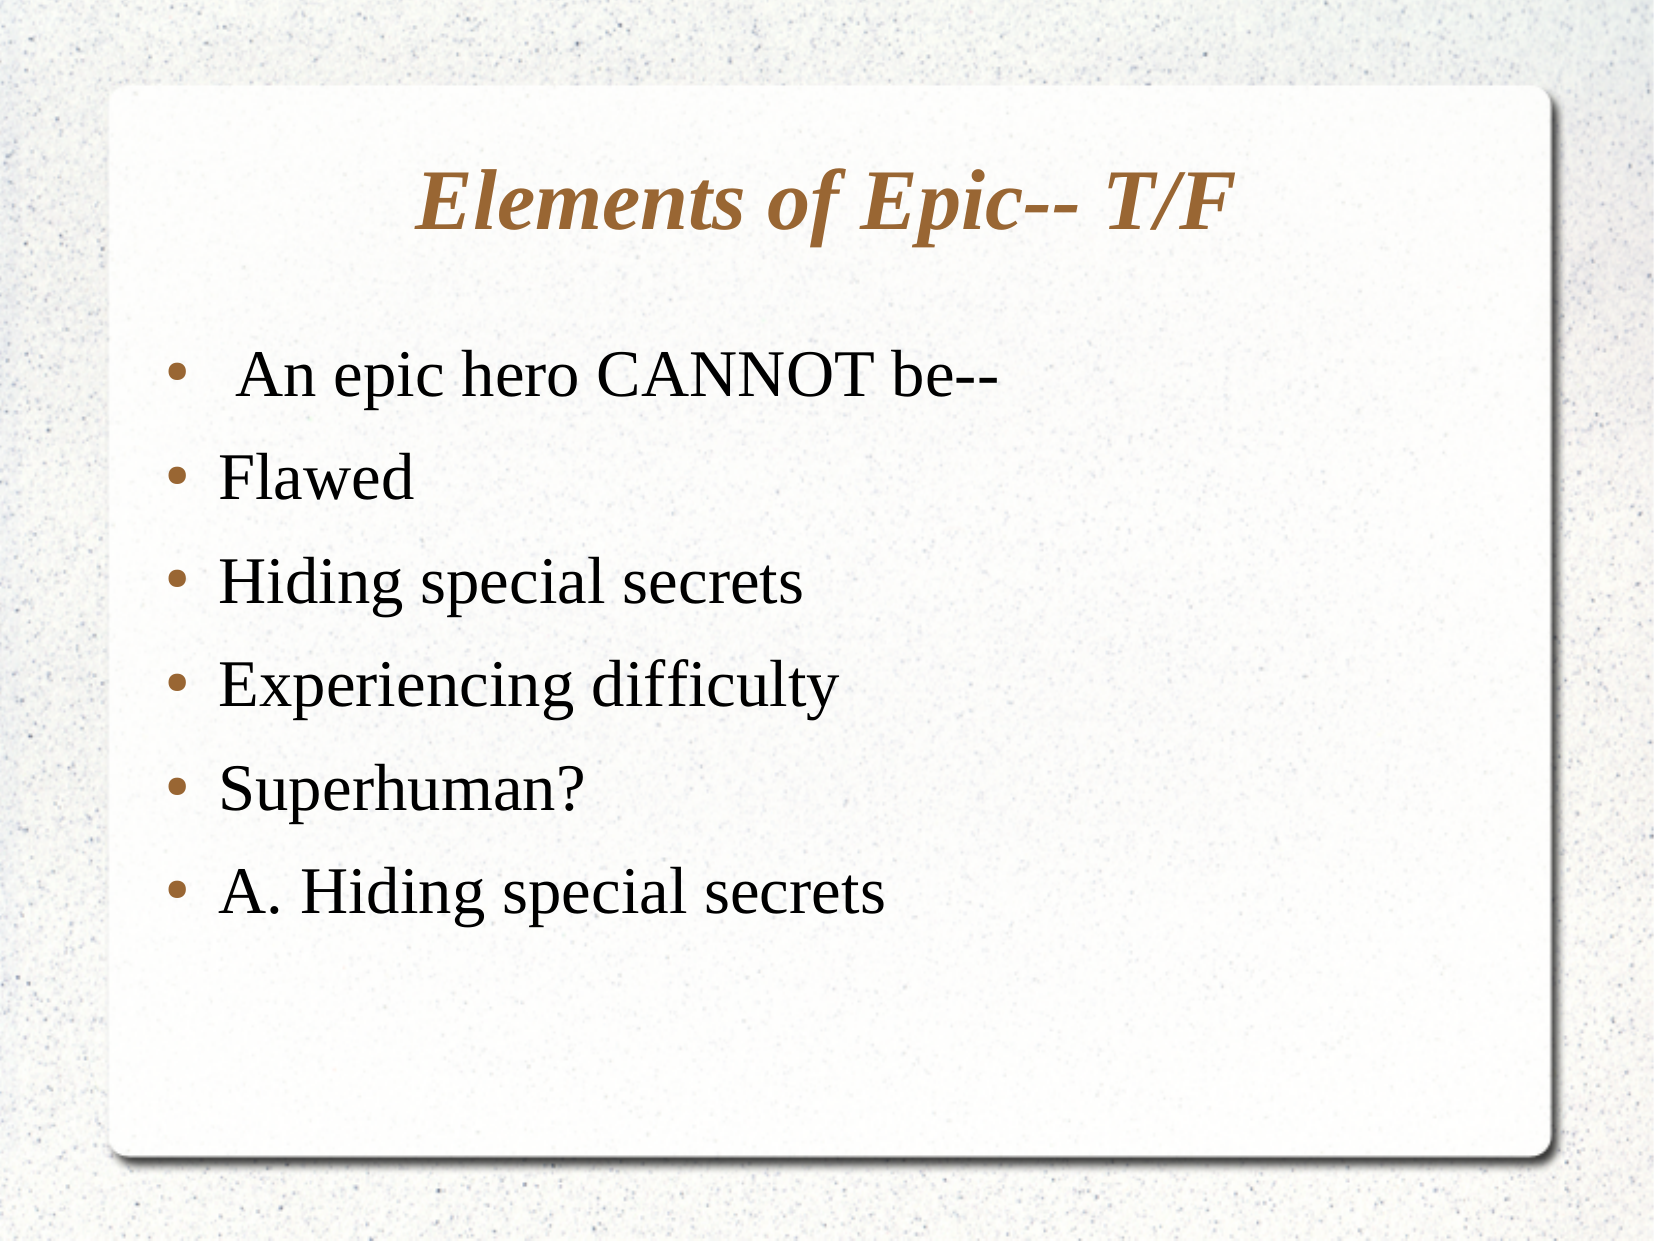

# Elements of Epic-- T/F
 An epic hero CANNOT be--
Flawed
Hiding special secrets
Experiencing difficulty
Superhuman?
A. Hiding special secrets